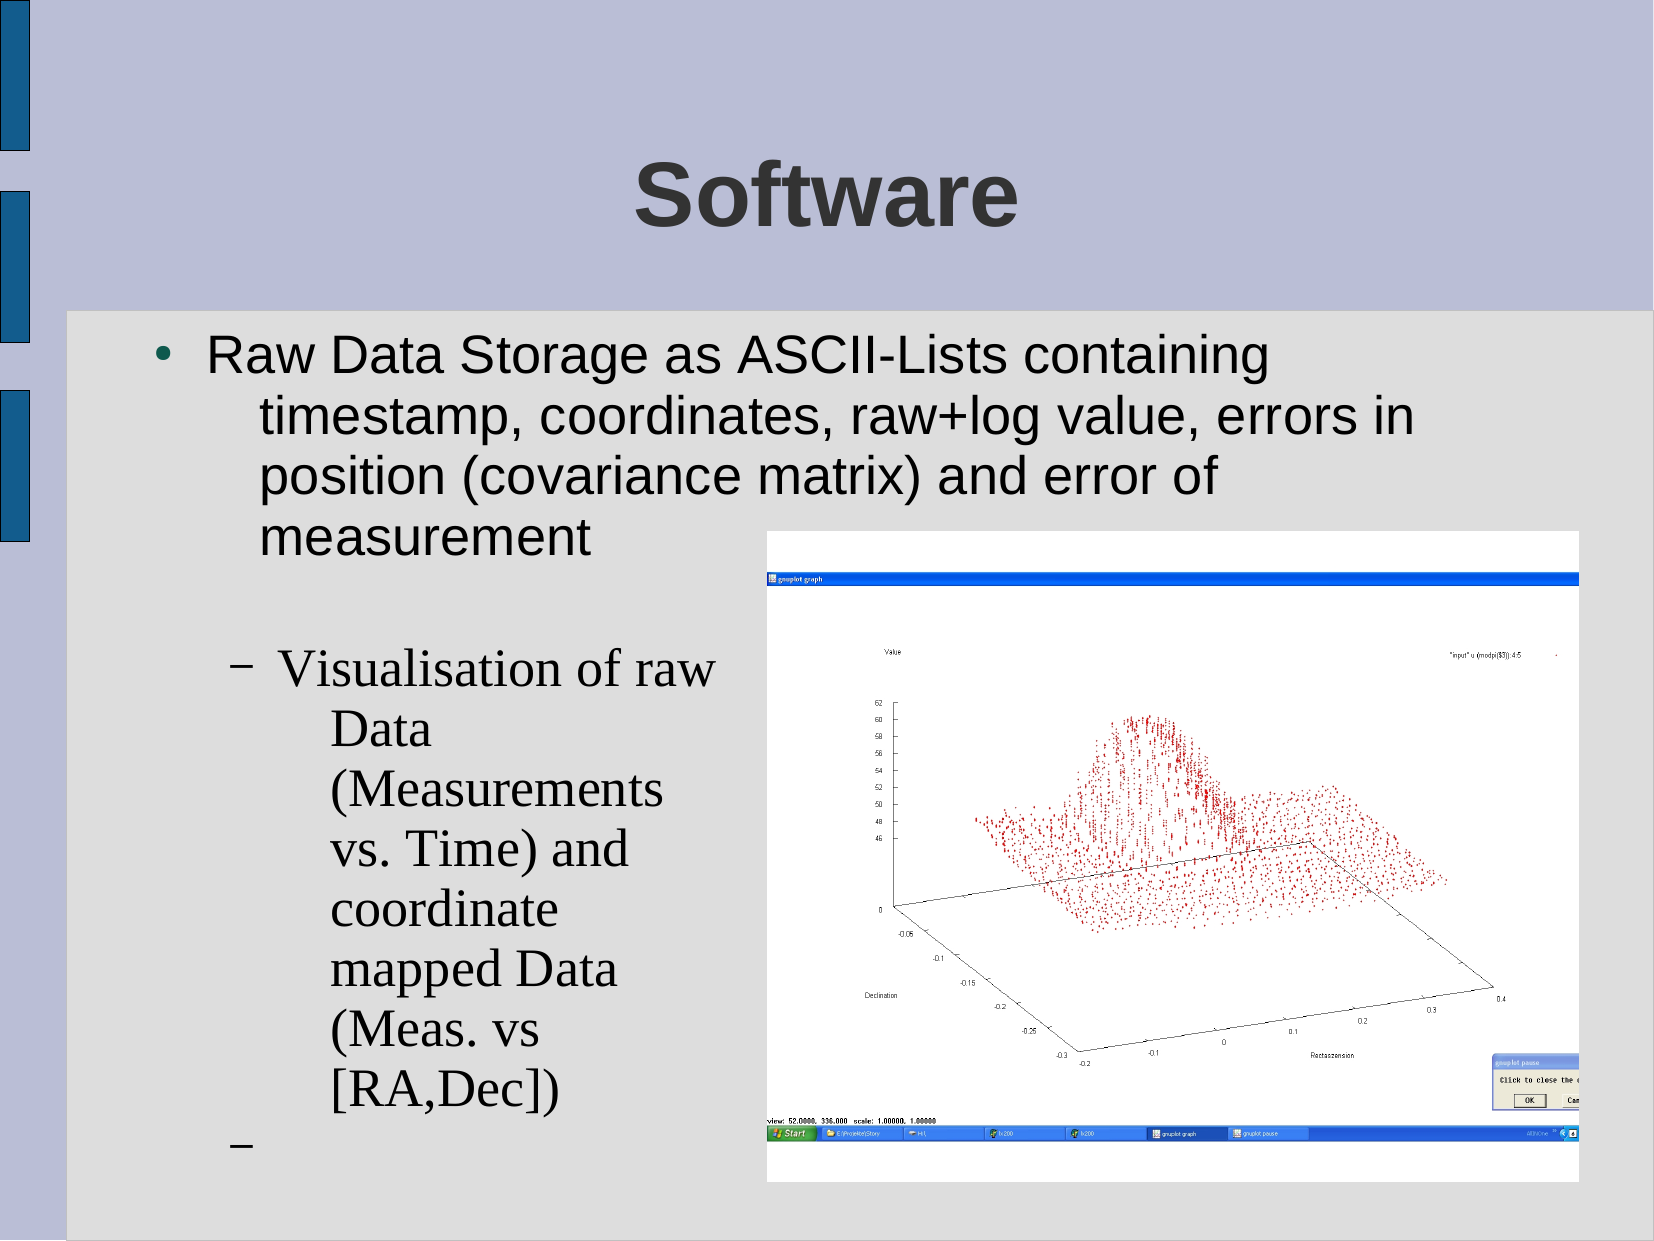

# Software
Raw Data Storage as ASCII-Lists containing timestamp, coordinates, raw+log value, errors in position (covariance matrix) and error of measurement
Visualisation of raw Data (Measurements vs. Time) and coordinate mapped Data (Meas. vs [RA,Dec])